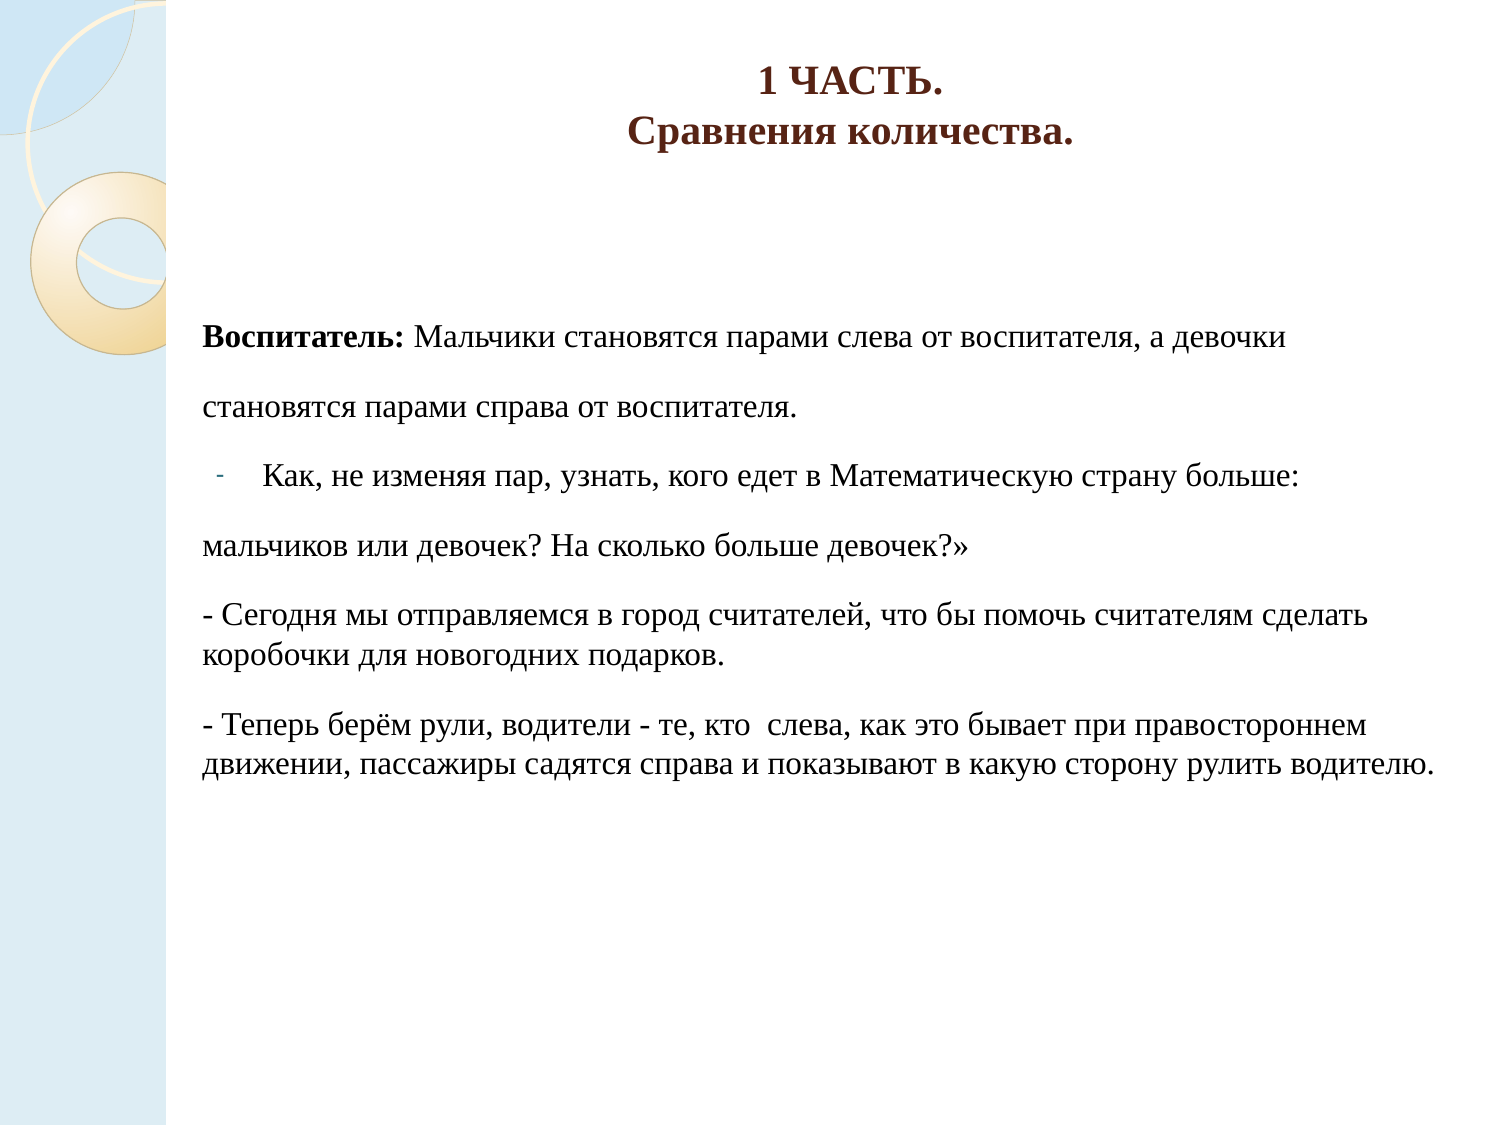

# 1 ЧАСТЬ. Сравнения количества.
Воспитатель: Мальчики становятся парами слева от воспитателя, а девочки
становятся парами справа от воспитателя.
Как, не изменяя пар, узнать, кого едет в Математическую страну больше:
мальчиков или девочек? На сколько больше девочек?»
- Сегодня мы отправляемся в город считателей, что бы помочь считателям сделать коробочки для новогодних подарков.
- Теперь берём рули, водители - те, кто слева, как это бывает при правостороннем движении, пассажиры садятся справа и показывают в какую сторону рулить водителю.